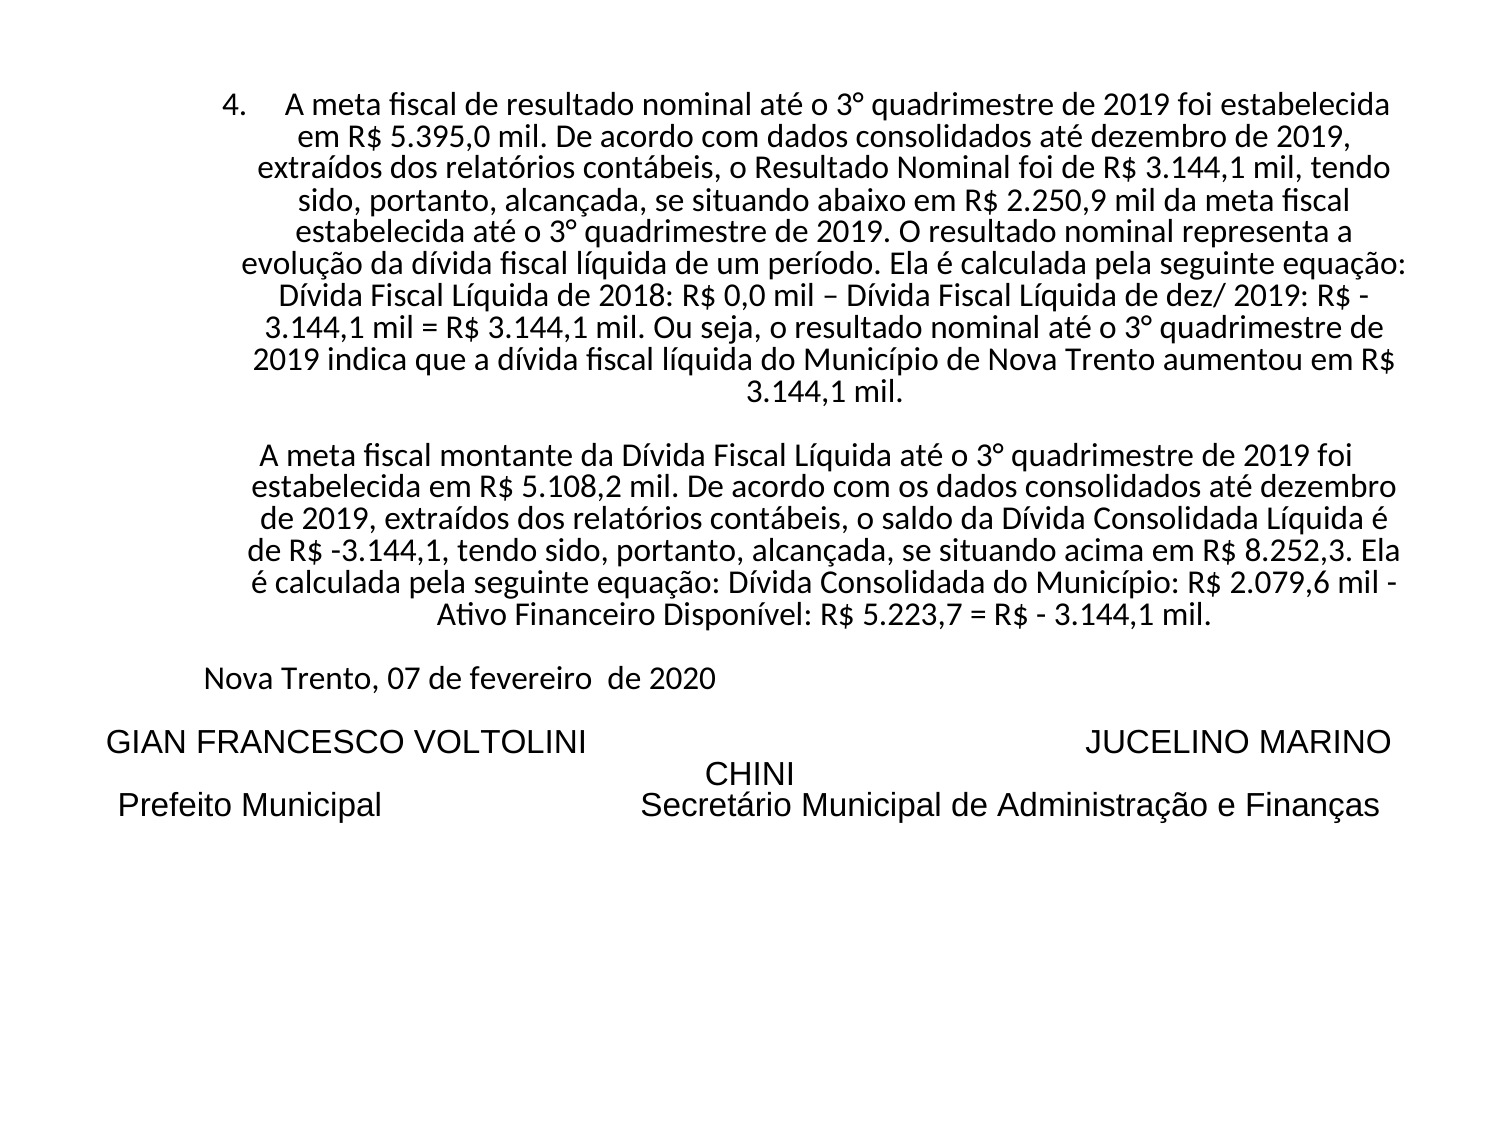

# 4.     A meta fiscal de resultado nominal até o 3° quadrimestre de 2019 foi estabelecida em R$ 5.395,0 mil. De acordo com dados consolidados até dezembro de 2019, extraídos dos relatórios contábeis, o Resultado Nominal foi de R$ 3.144,1 mil, tendo sido, portanto, alcançada, se situando abaixo em R$ 2.250,9 mil da meta fiscal estabelecida até o 3° quadrimestre de 2019. O resultado nominal representa a evolução da dívida fiscal líquida de um período. Ela é calculada pela seguinte equação: Dívida Fiscal Líquida de 2018: R$ 0,0 mil – Dívida Fiscal Líquida de dez/ 2019: R$ -3.144,1 mil = R$ 3.144,1 mil. Ou seja, o resultado nominal até o 3° quadrimestre de 2019 indica que a dívida fiscal líquida do Município de Nova Trento aumentou em R$ 3.144,1 mil.
A meta fiscal montante da Dívida Fiscal Líquida até o 3° quadrimestre de 2019 foi estabelecida em R$ 5.108,2 mil. De acordo com os dados consolidados até dezembro de 2019, extraídos dos relatórios contábeis, o saldo da Dívida Consolidada Líquida é de R$ -3.144,1, tendo sido, portanto, alcançada, se situando acima em R$ 8.252,3. Ela é calculada pela seguinte equação: Dívida Consolidada do Município: R$ 2.079,6 mil - Ativo Financeiro Disponível: R$ 5.223,7 = R$ - 3.144,1 mil.
Nova Trento, 07 de fevereiro de 2020
GIAN FRANCESCO VOLTOLINI JUCELINO MARINO CHINI
Prefeito Municipal Secretário Municipal de Administração e Finanças